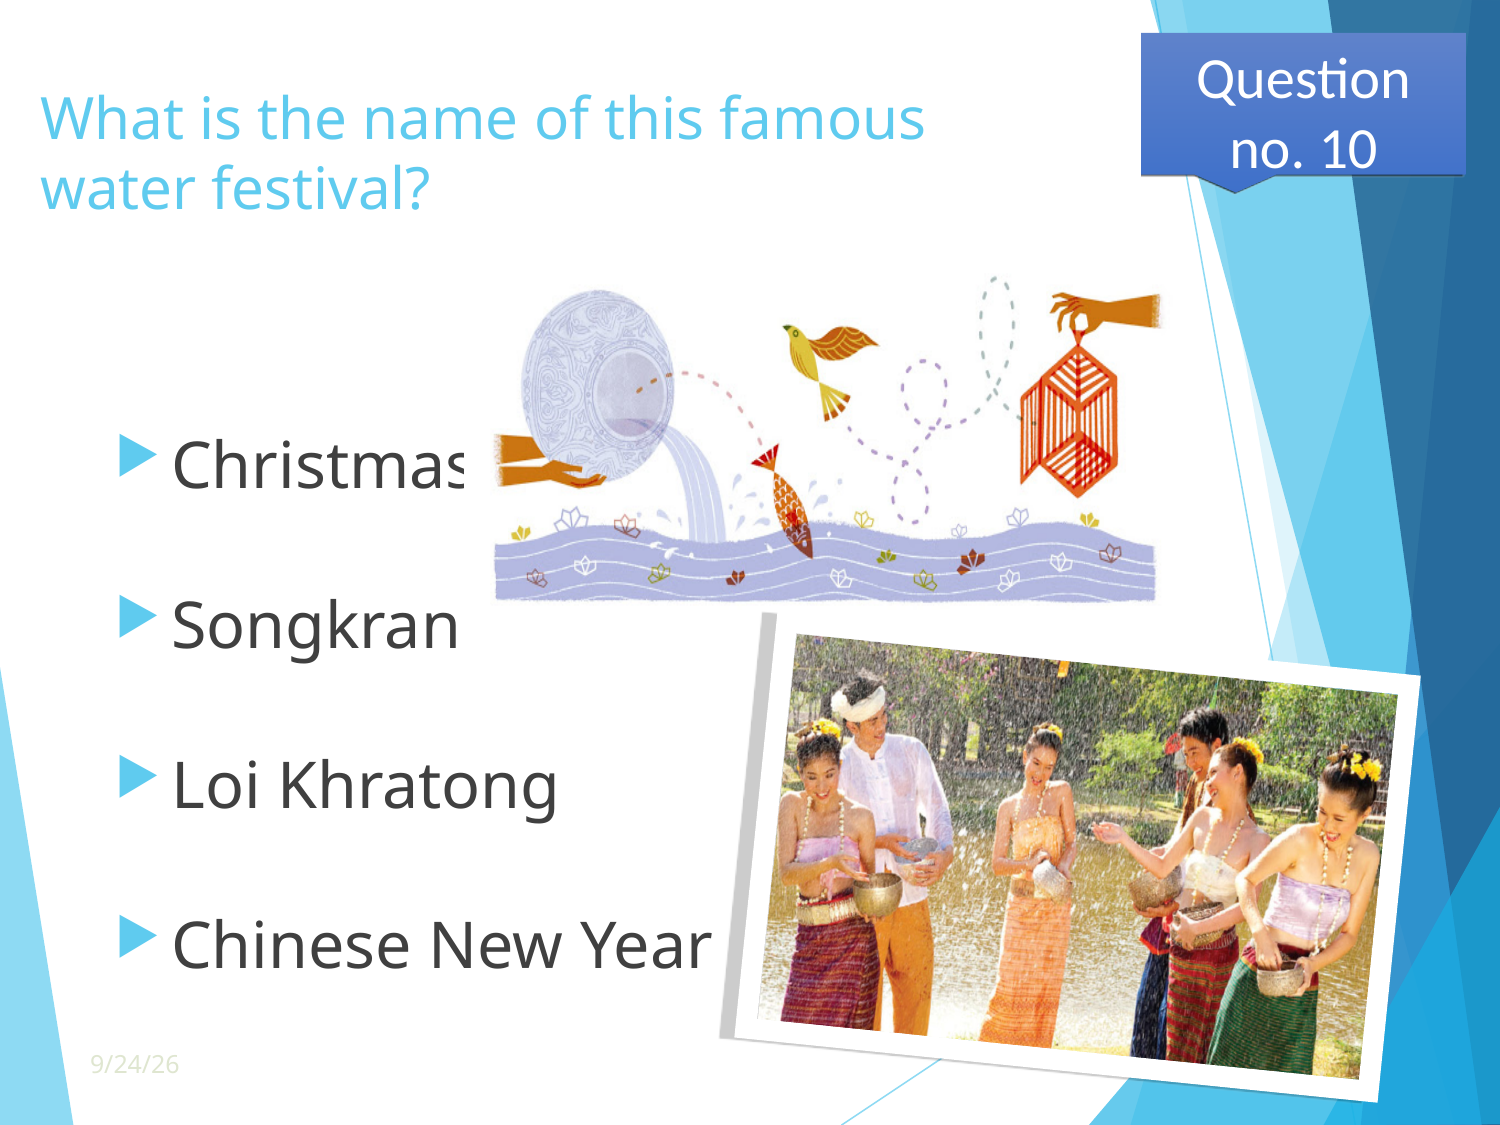

Question no. 10
# What is the name of this famous water festival?
Christmas
Songkran
Loi Khratong
Chinese New Year